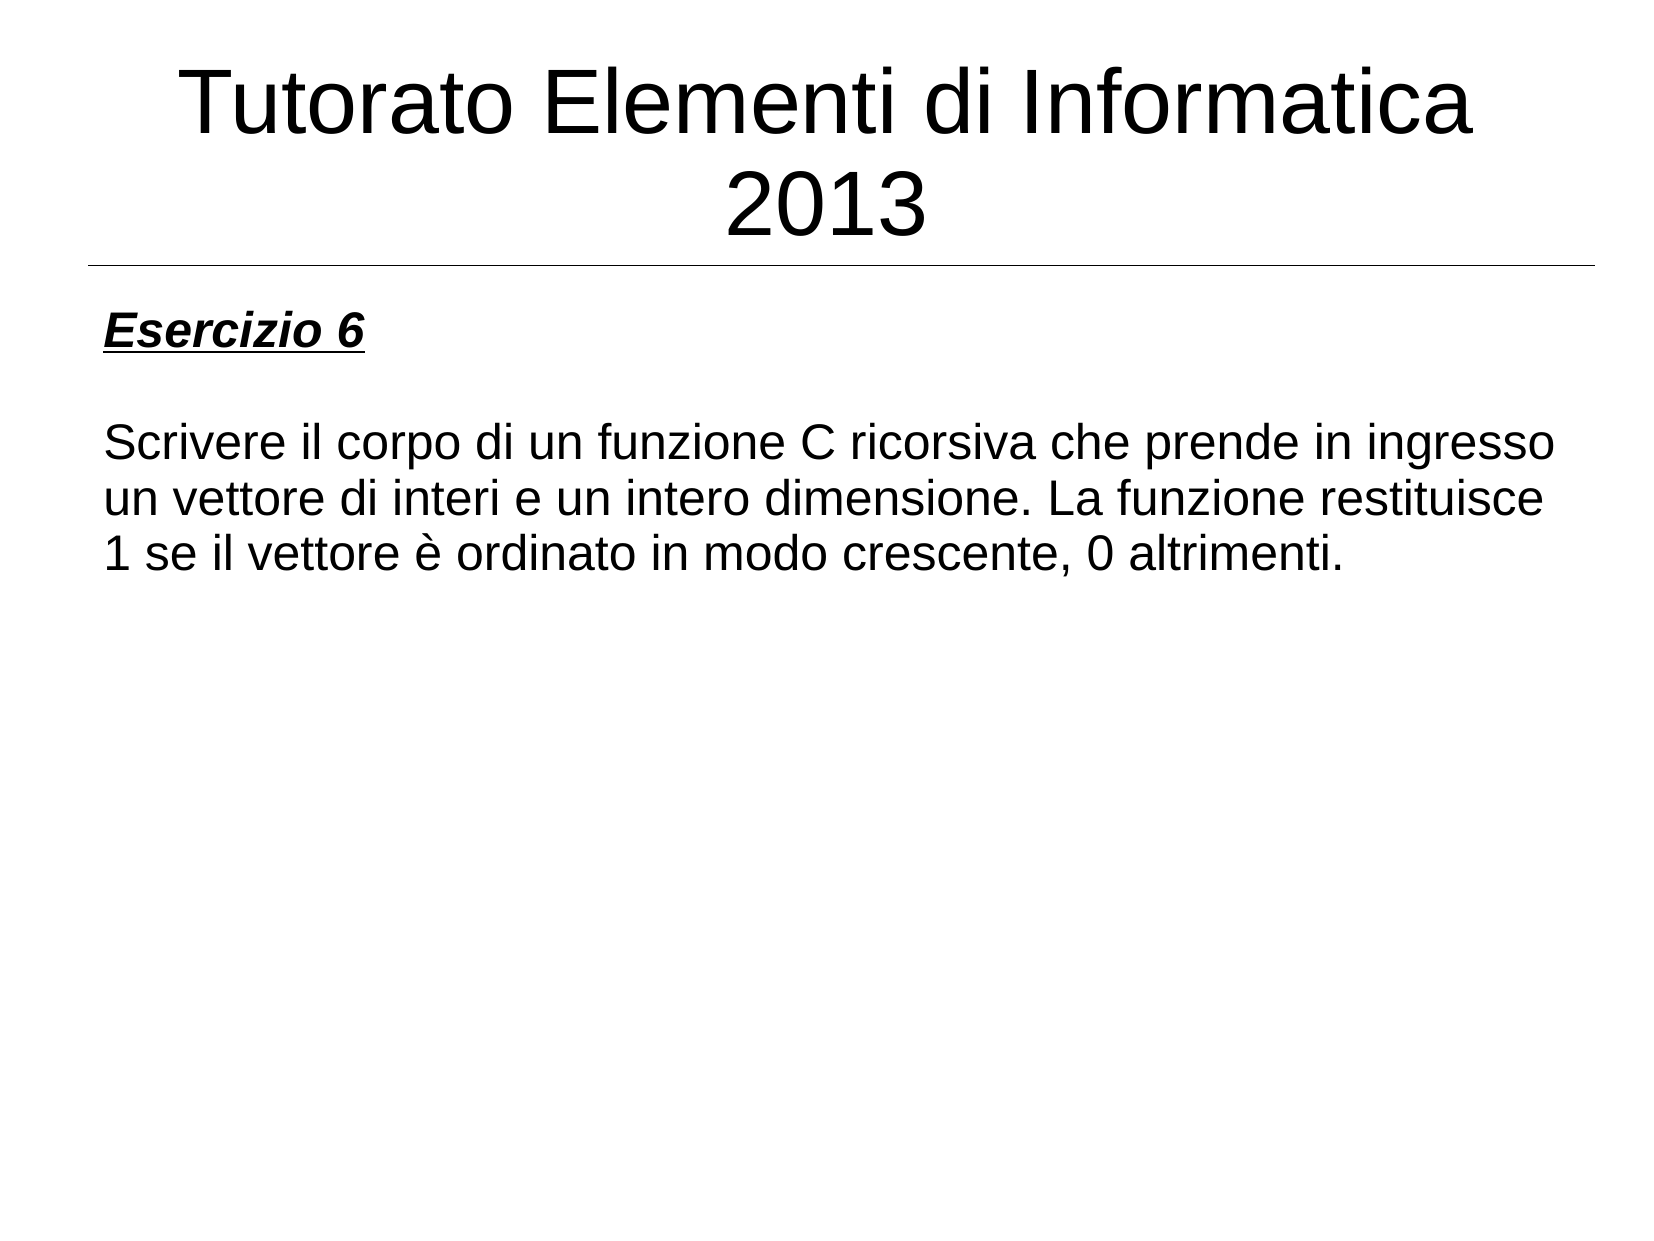

# Tutorato Elementi di Informatica 2013
Esercizio 6
Scrivere il corpo di un funzione C ricorsiva che prende in ingresso un vettore di interi e un intero dimensione. La funzione restituisce 1 se il vettore è ordinato in modo crescente, 0 altrimenti.